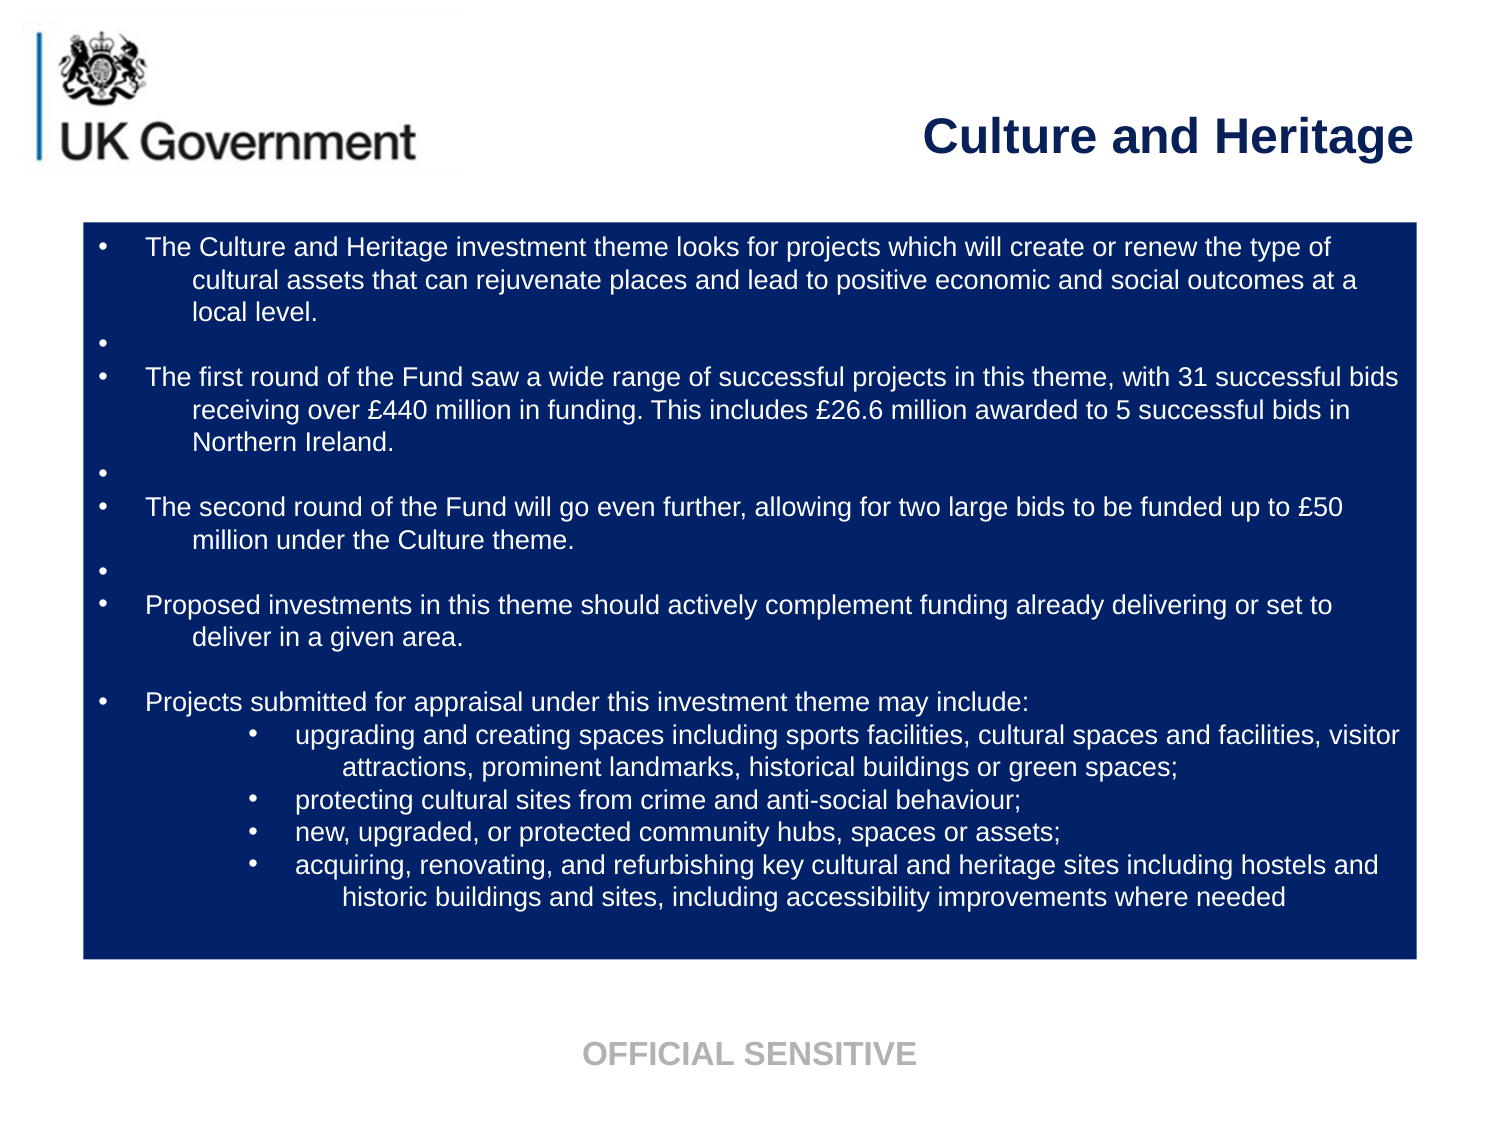

# Culture and Heritage
The Culture and Heritage investment theme looks for projects which will create or renew the type of cultural assets that can rejuvenate places and lead to positive economic and social outcomes at a local level.
The first round of the Fund saw a wide range of successful projects in this theme, with 31 successful bids receiving over £440 million in funding. This includes £26.6 million awarded to 5 successful bids in Northern Ireland.
The second round of the Fund will go even further, allowing for two large bids to be funded up to £50 million under the Culture theme.
Proposed investments in this theme should actively complement funding already delivering or set to deliver in a given area.
Projects submitted for appraisal under this investment theme may include:
upgrading and creating spaces including sports facilities, cultural spaces and facilities, visitor attractions, prominent landmarks, historical buildings or green spaces;
protecting cultural sites from crime and anti-social behaviour;
new, upgraded, or protected community hubs, spaces or assets;
acquiring, renovating, and refurbishing key cultural and heritage sites including hostels and historic buildings and sites, including accessibility improvements where needed